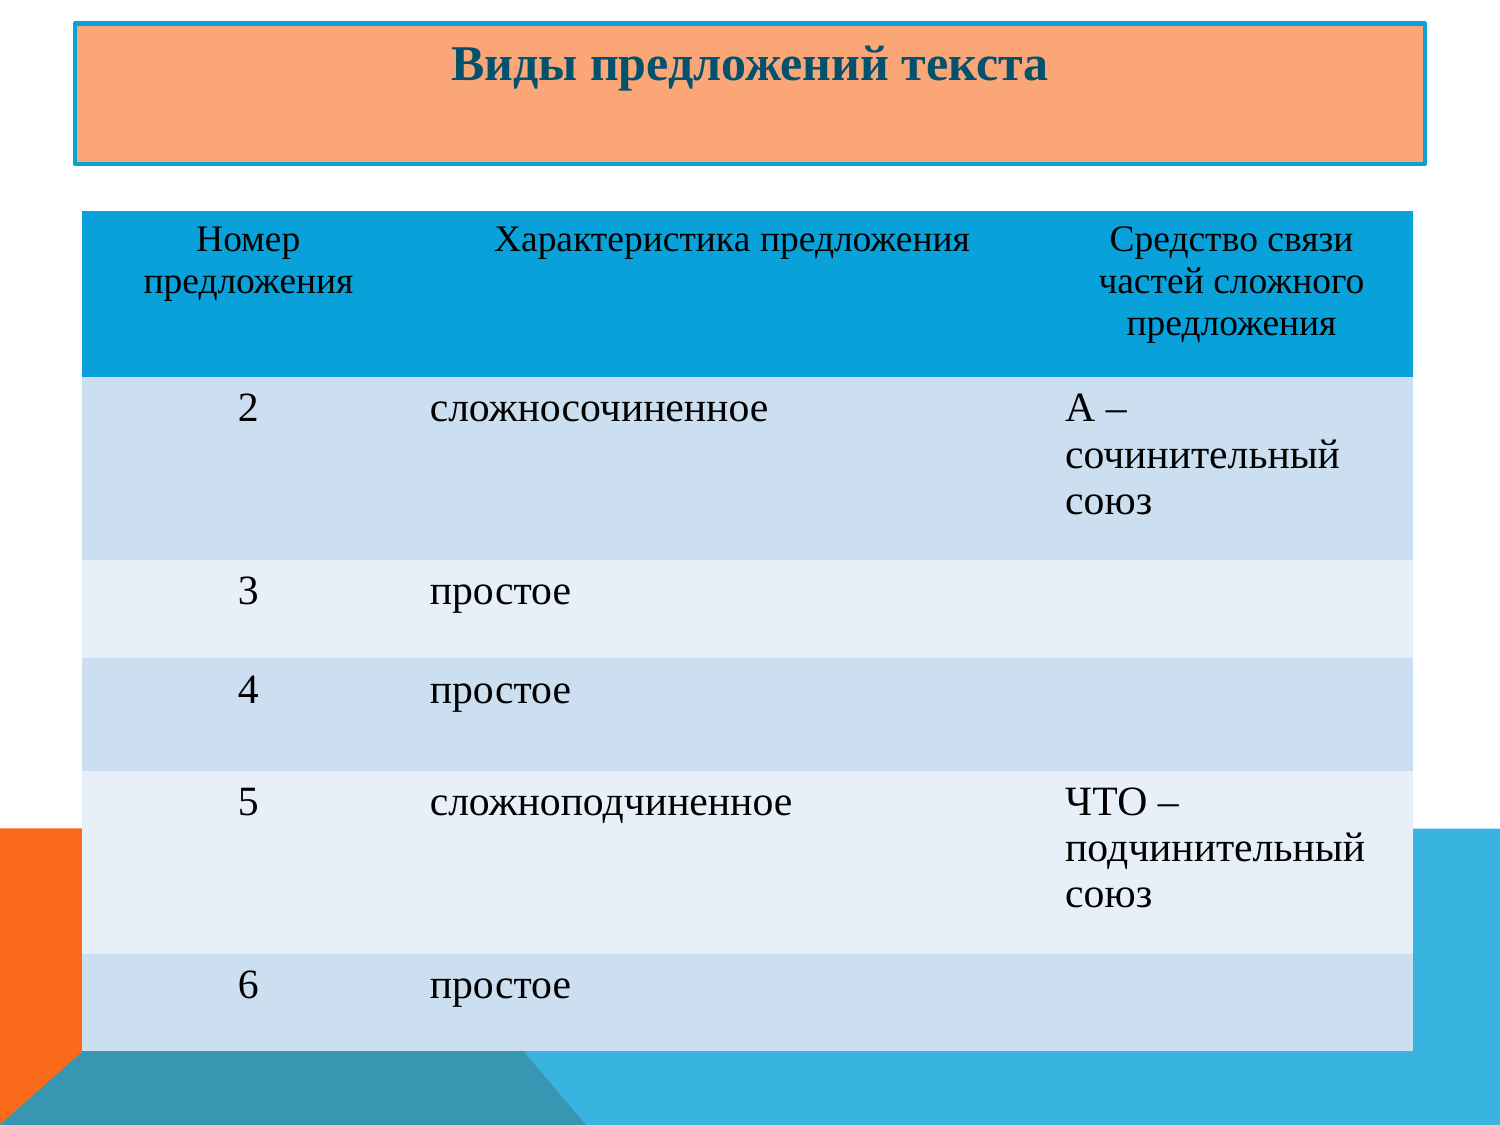

# Виды предложений текста
| Номер предложения | Характеристика предложения | Средство связи частей сложного предложения |
| --- | --- | --- |
| 2 | сложносочиненное | А – сочинительный союз |
| 3 | простое | |
| 4 | простое | |
| 5 | сложноподчиненное | ЧТО – подчинительный союз |
| 6 | простое | |